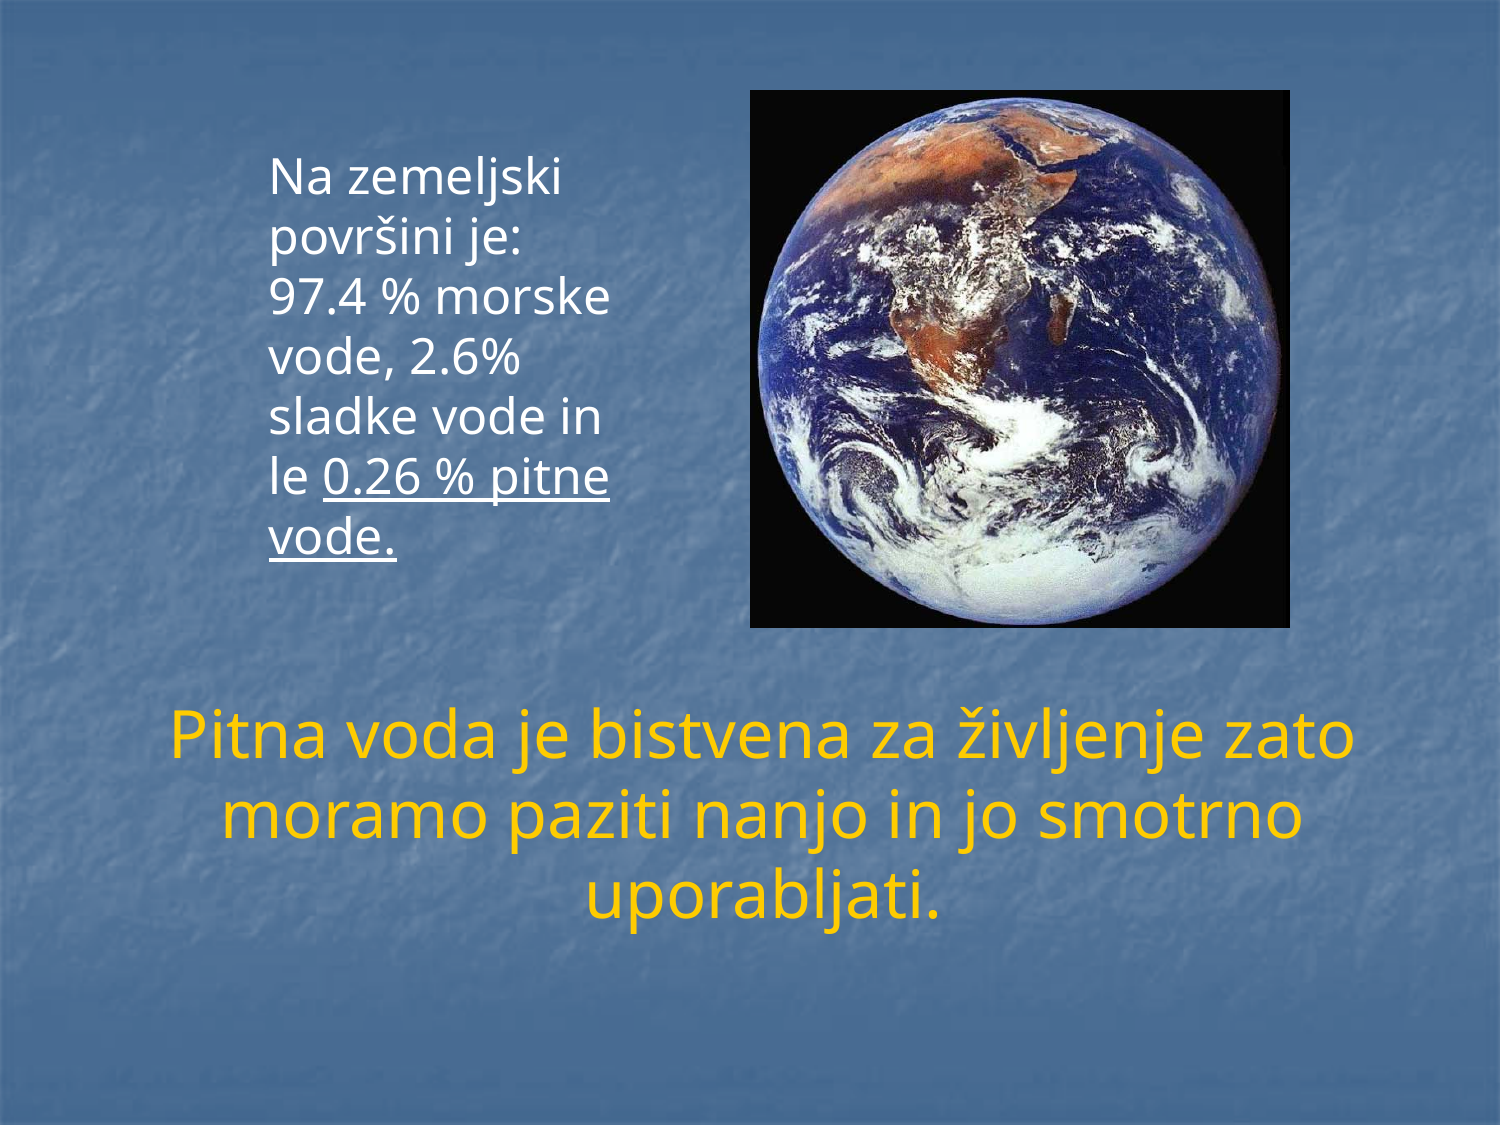

Na zemeljski površini je: 97.4 % morske vode, 2.6% sladke vode in le 0.26 % pitne vode.
# Pitna voda je bistvena za življenje zato moramo paziti nanjo in jo smotrno uporabljati.